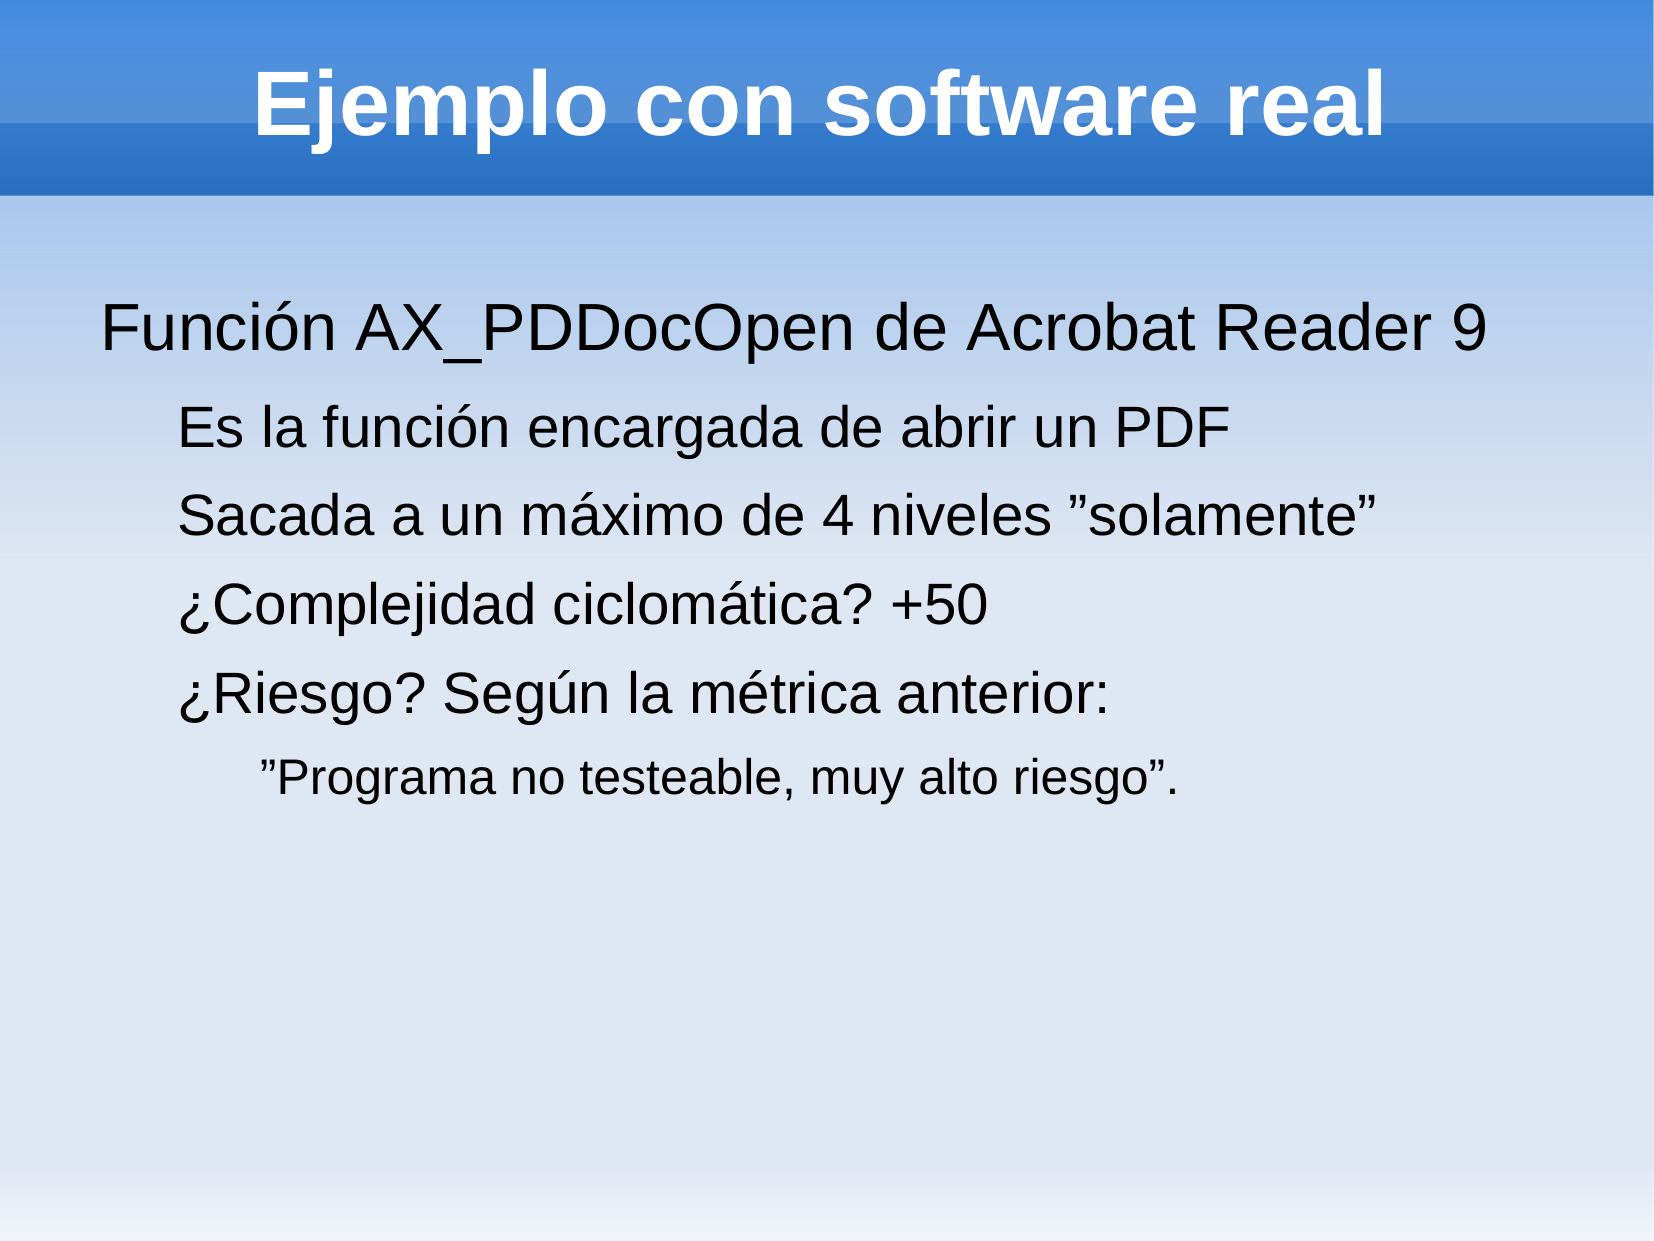

# Ejemplo con software real
Función AX_PDDocOpen de Acrobat Reader 9
Es la función encargada de abrir un PDF
Sacada a un máximo de 4 niveles ”solamente”
¿Complejidad ciclomática? +50
¿Riesgo? Según la métrica anterior:
”Programa no testeable, muy alto riesgo”.